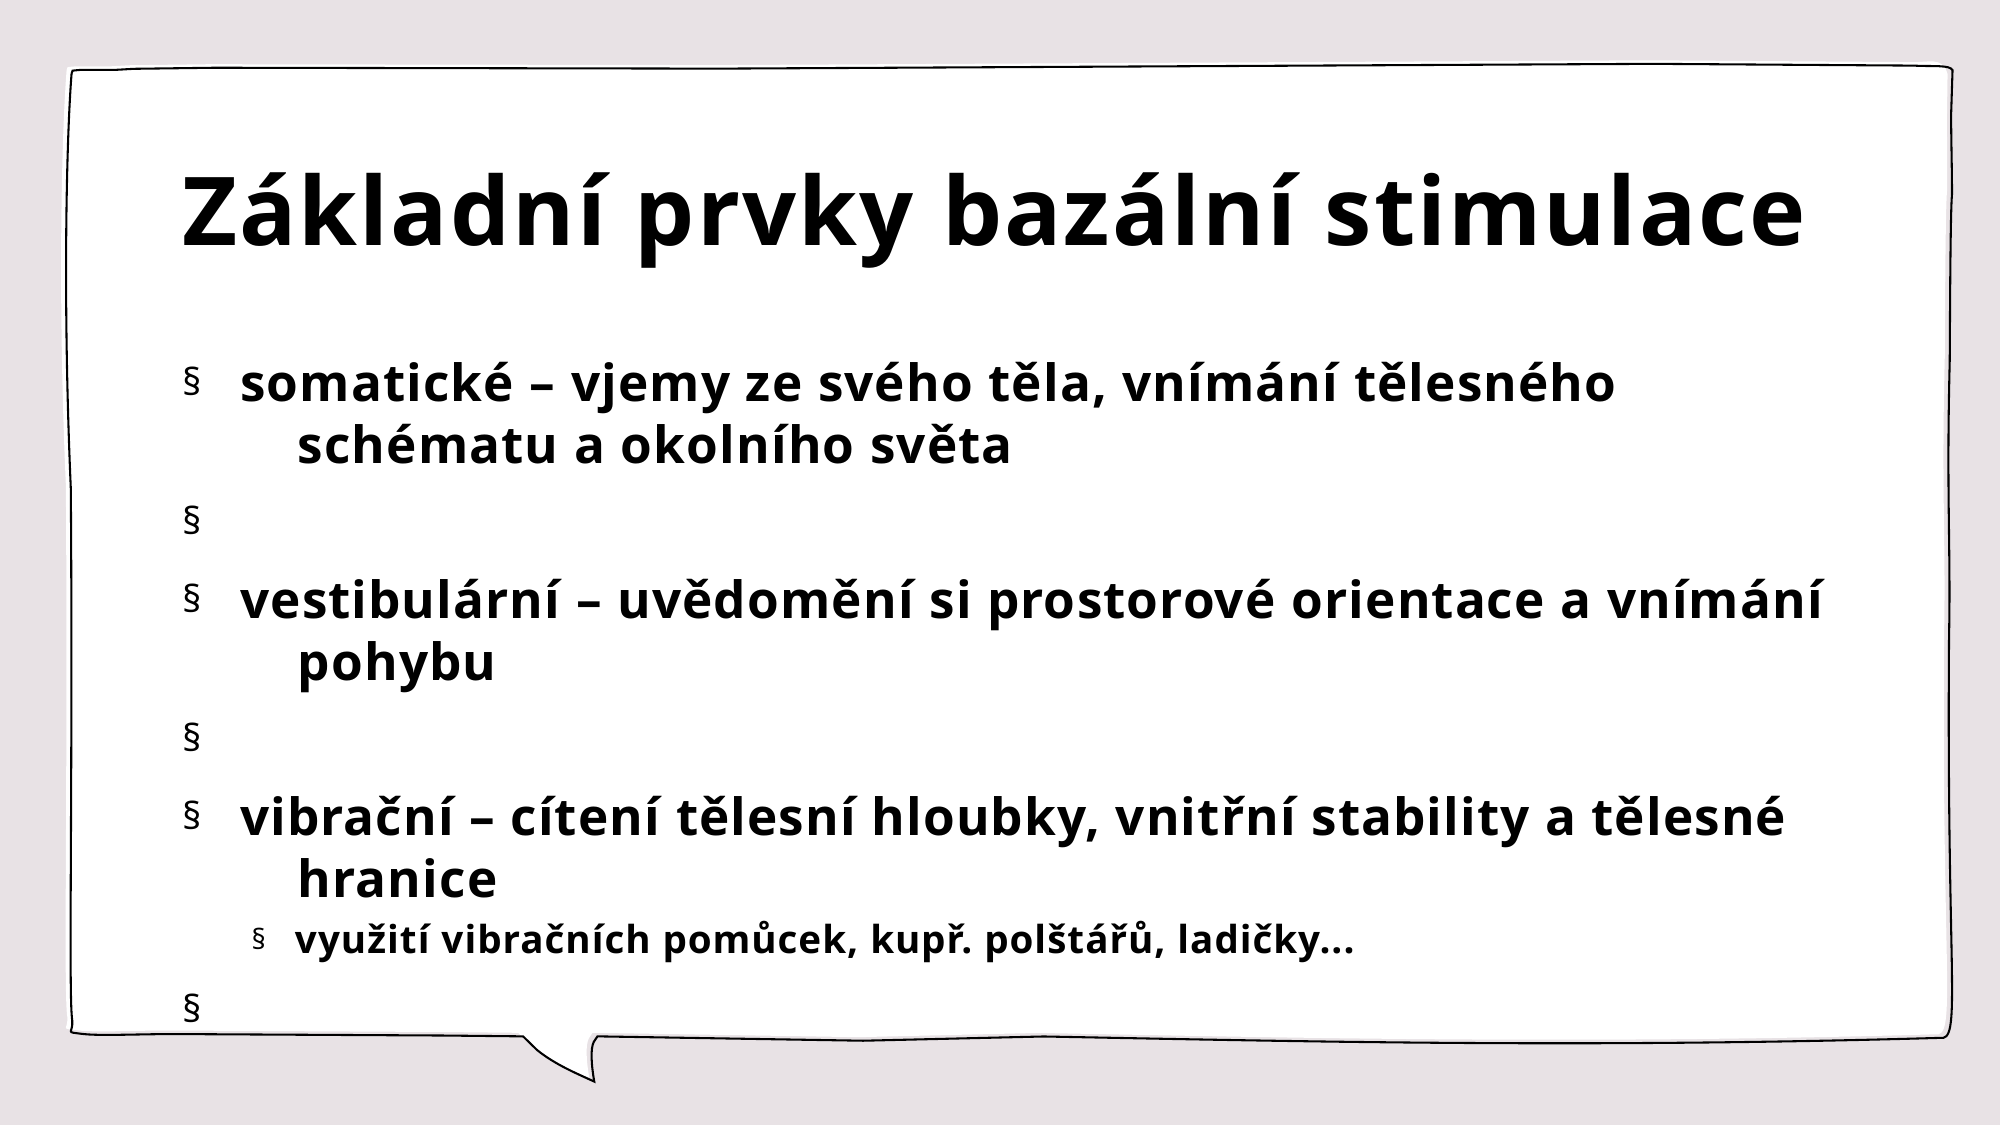

# Základní prvky bazální stimulace
somatické – vjemy ze svého těla, vnímání tělesného schématu a okolního světa
vestibulární – uvědomění si prostorové orientace a vnímání pohybu
vibrační – cítení tělesní hloubky, vnitřní stability a tělesné hranice
využití vibračních pomůcek, kupř. polštářů, ladičky...